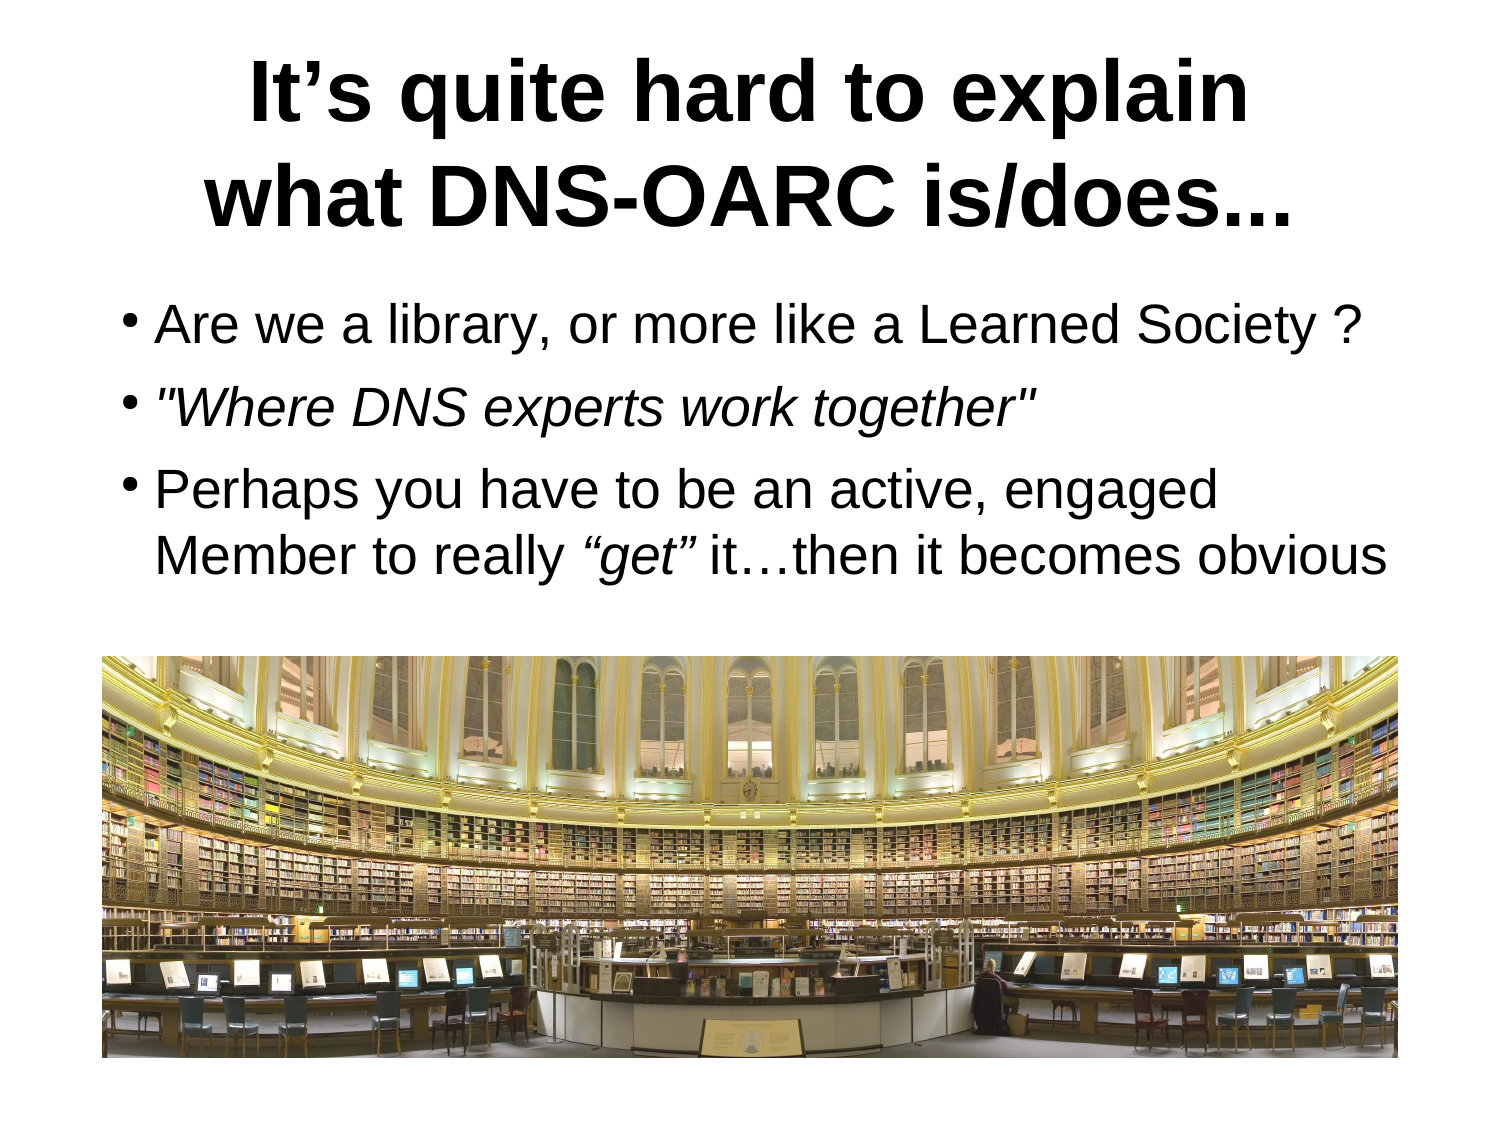

# It’s quite hard to explain what DNS-OARC is/does...
Are we a library, or more like a Learned Society ?
"Where DNS experts work together"
Perhaps you have to be an active, engaged Member to really “get” it…then it becomes obvious